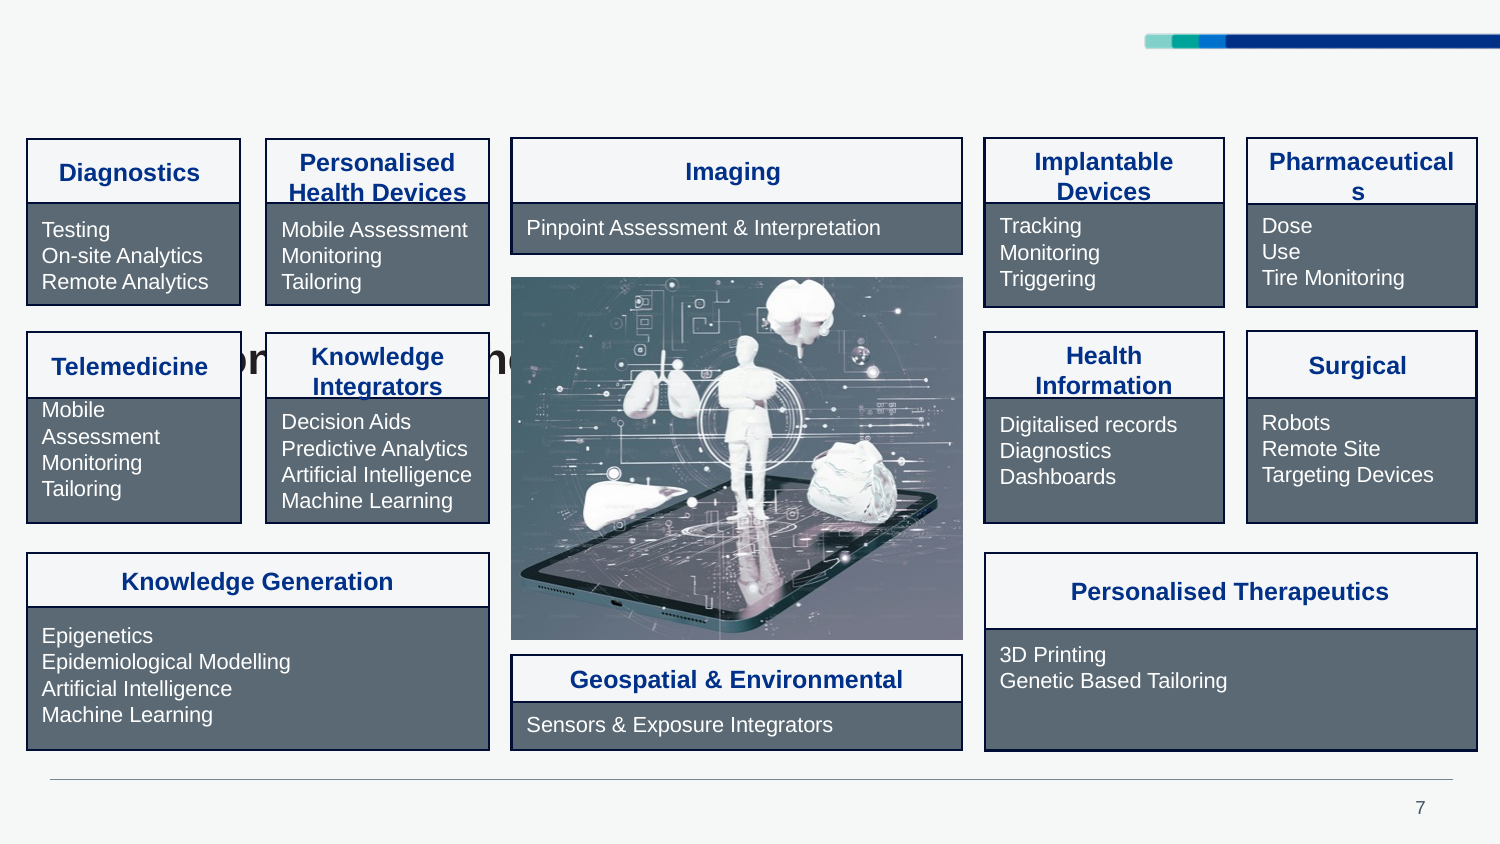

Imaging
Pinpoint Assessment & Interpretation
Implantable Devices
Tracking
Monitoring
Triggering
Pharmaceuticals
Dose
Use
Tire Monitoring
Diagnostics
Testing
On-site Analytics
Remote Analytics
Personalised Health Devices
Mobile Assessment
Monitoring
Tailoring
Surgical
Robots
Remote Site
Targeting Devices
Telemedicine
Mobile Assessment
Monitoring
Tailoring
Health Information
Digitalised records
Diagnostics
Dashboards
Knowledge Integrators
Decision Aids
Predictive Analytics
Artificial Intelligence
Machine Learning
Knowledge Generation
Epigenetics
Epidemiological Modelling
Artificial Intelligence
Machine Learning
Personalised Therapeutics
3D Printing
Genetic Based Tailoring
Geospatial & Environmental
Sensors & Exposure Integrators
# Expansion of digital health